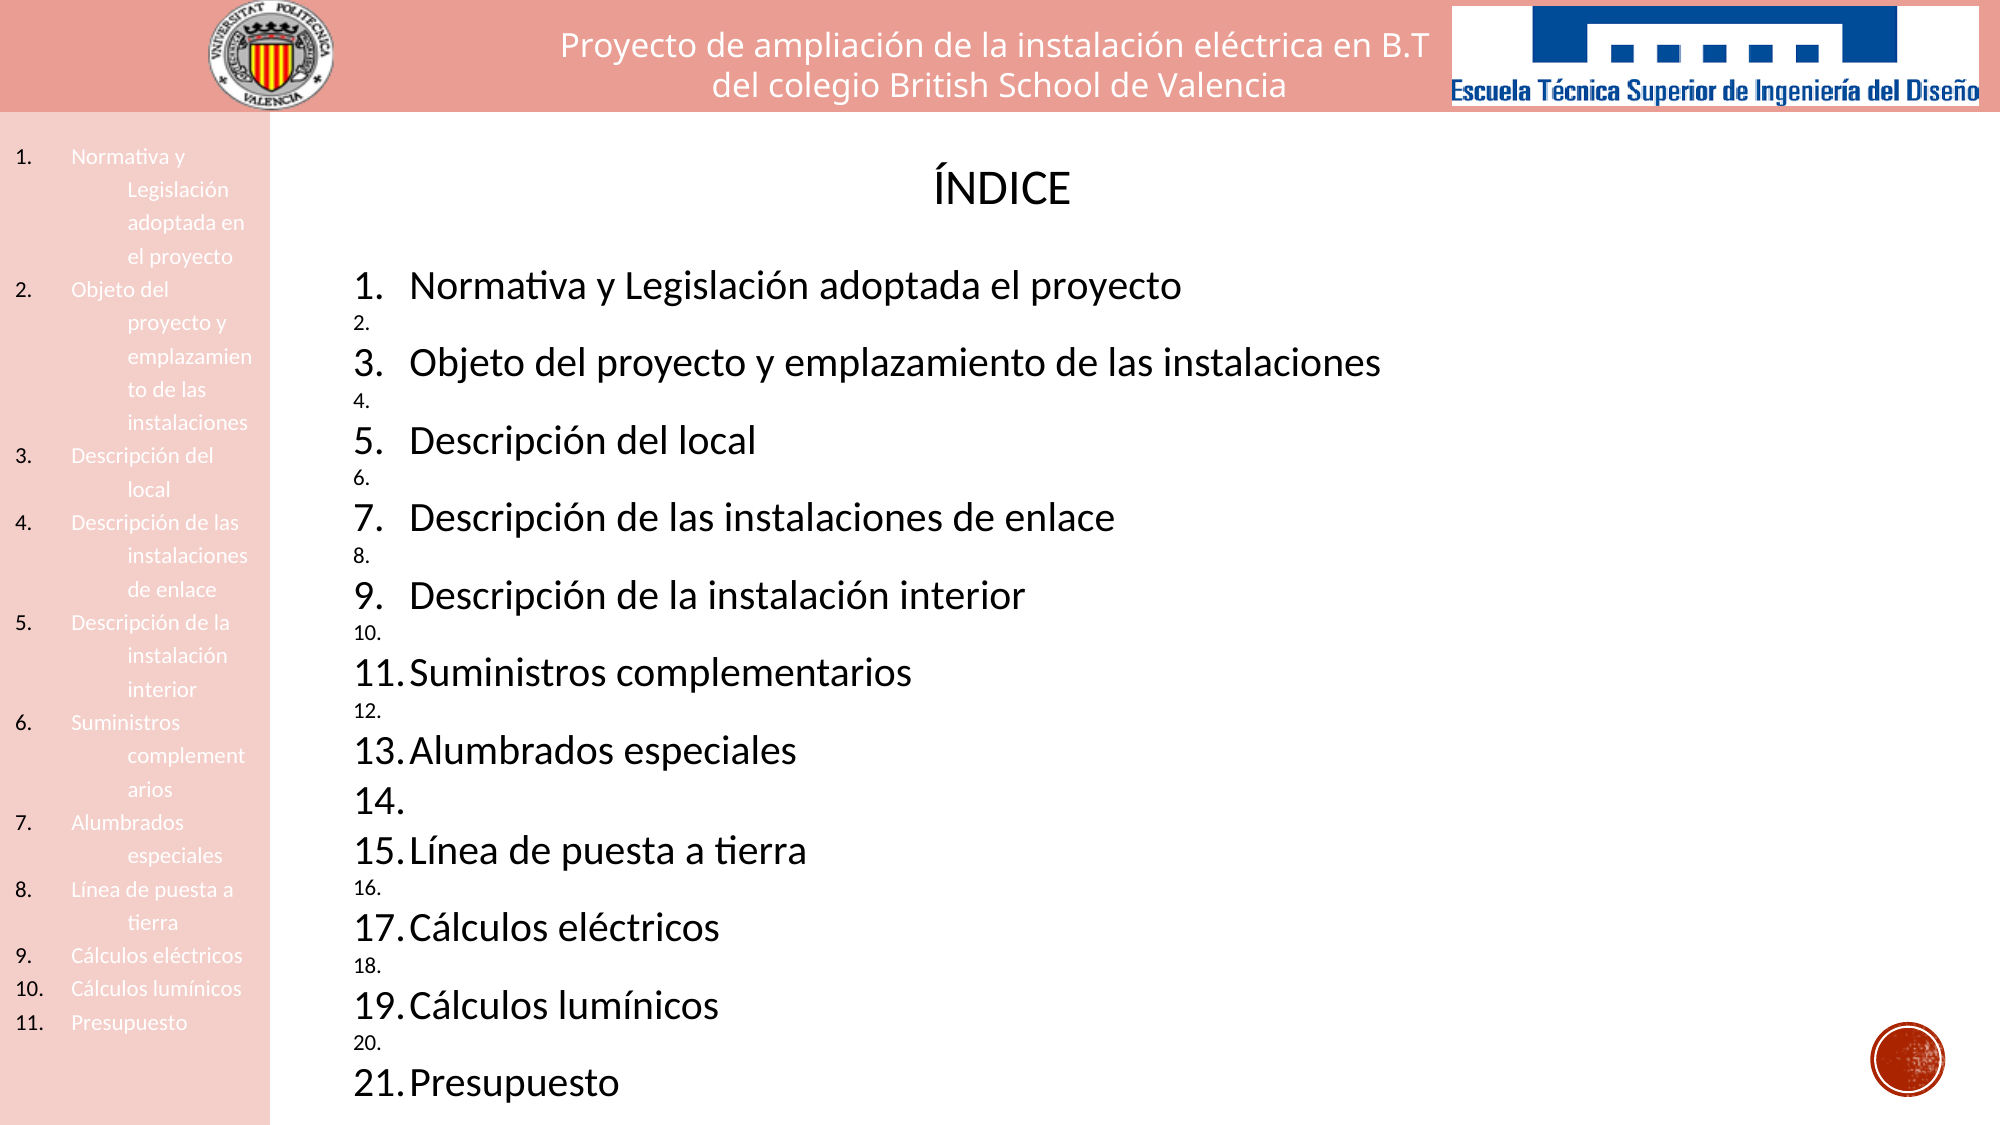

Proyecto de ampliación de la instalación eléctrica en B.T
del colegio British School de Valencia
Normativa y Legislación adoptada en el proyecto
Objeto del proyecto y emplazamiento de las instalaciones
Descripción del local
Descripción de las instalaciones de enlace
Descripción de la instalación interior
Suministros complementarios
Alumbrados especiales
Línea de puesta a tierra
Cálculos eléctricos
Cálculos lumínicos
Presupuesto
ÍNDICE
Normativa y Legislación adoptada el proyecto
Objeto del proyecto y emplazamiento de las instalaciones
Descripción del local
Descripción de las instalaciones de enlace
Descripción de la instalación interior
Suministros complementarios
Alumbrados especiales
Línea de puesta a tierra
Cálculos eléctricos
Cálculos lumínicos
Presupuesto